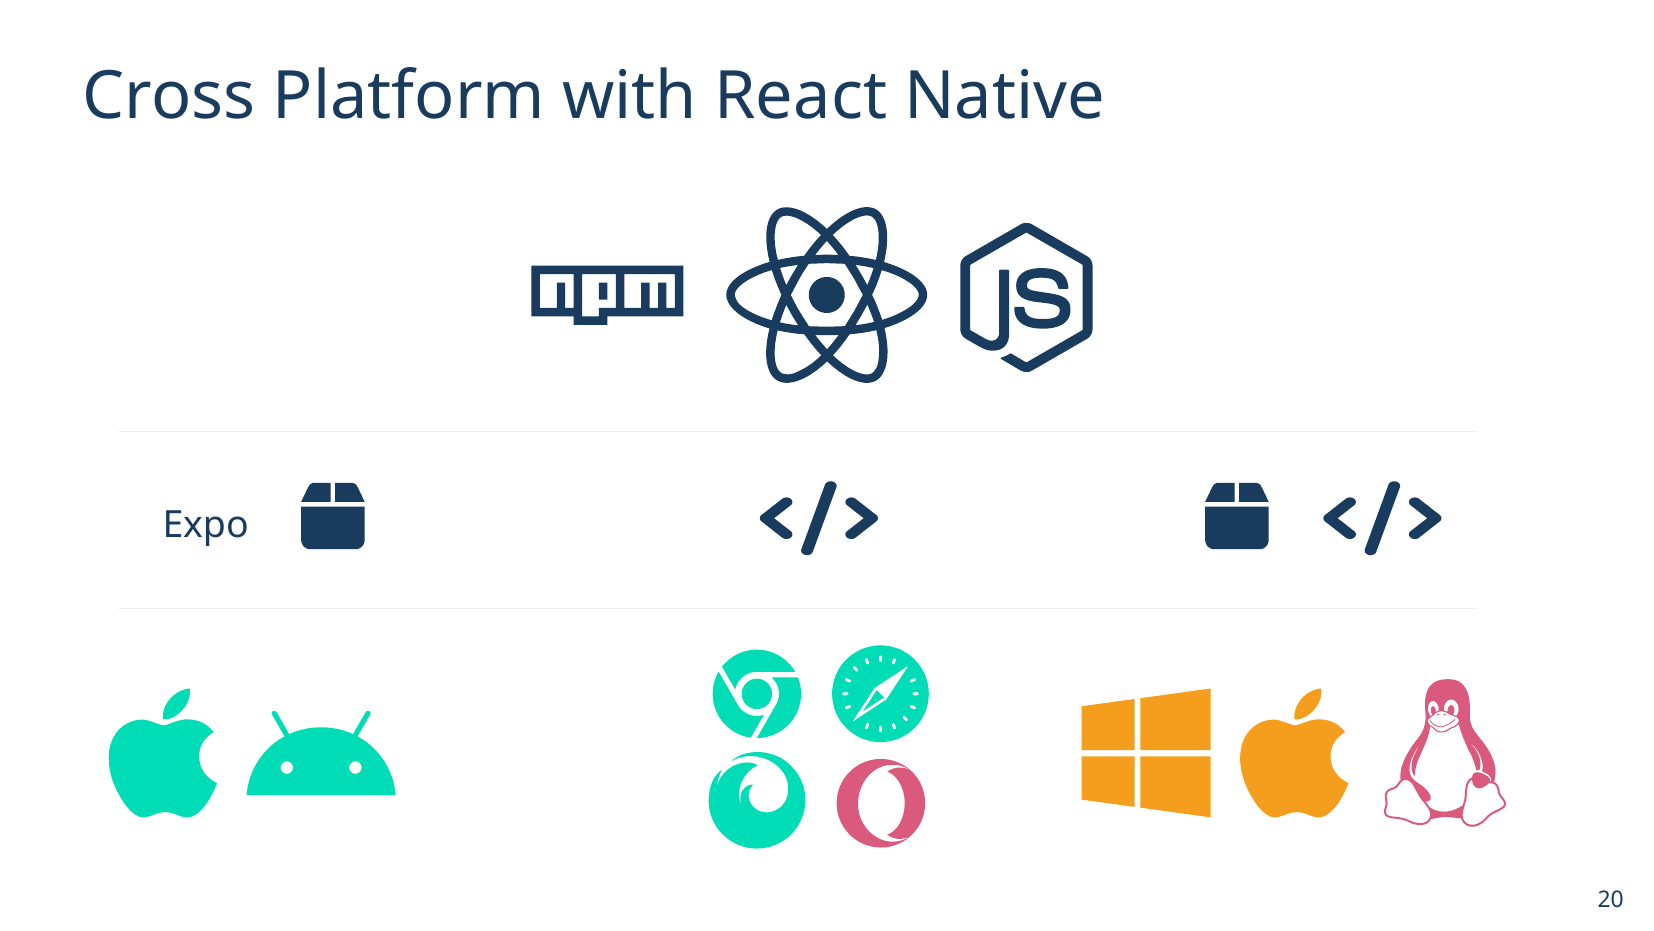

# Cross Platform with React Native
Expo
20